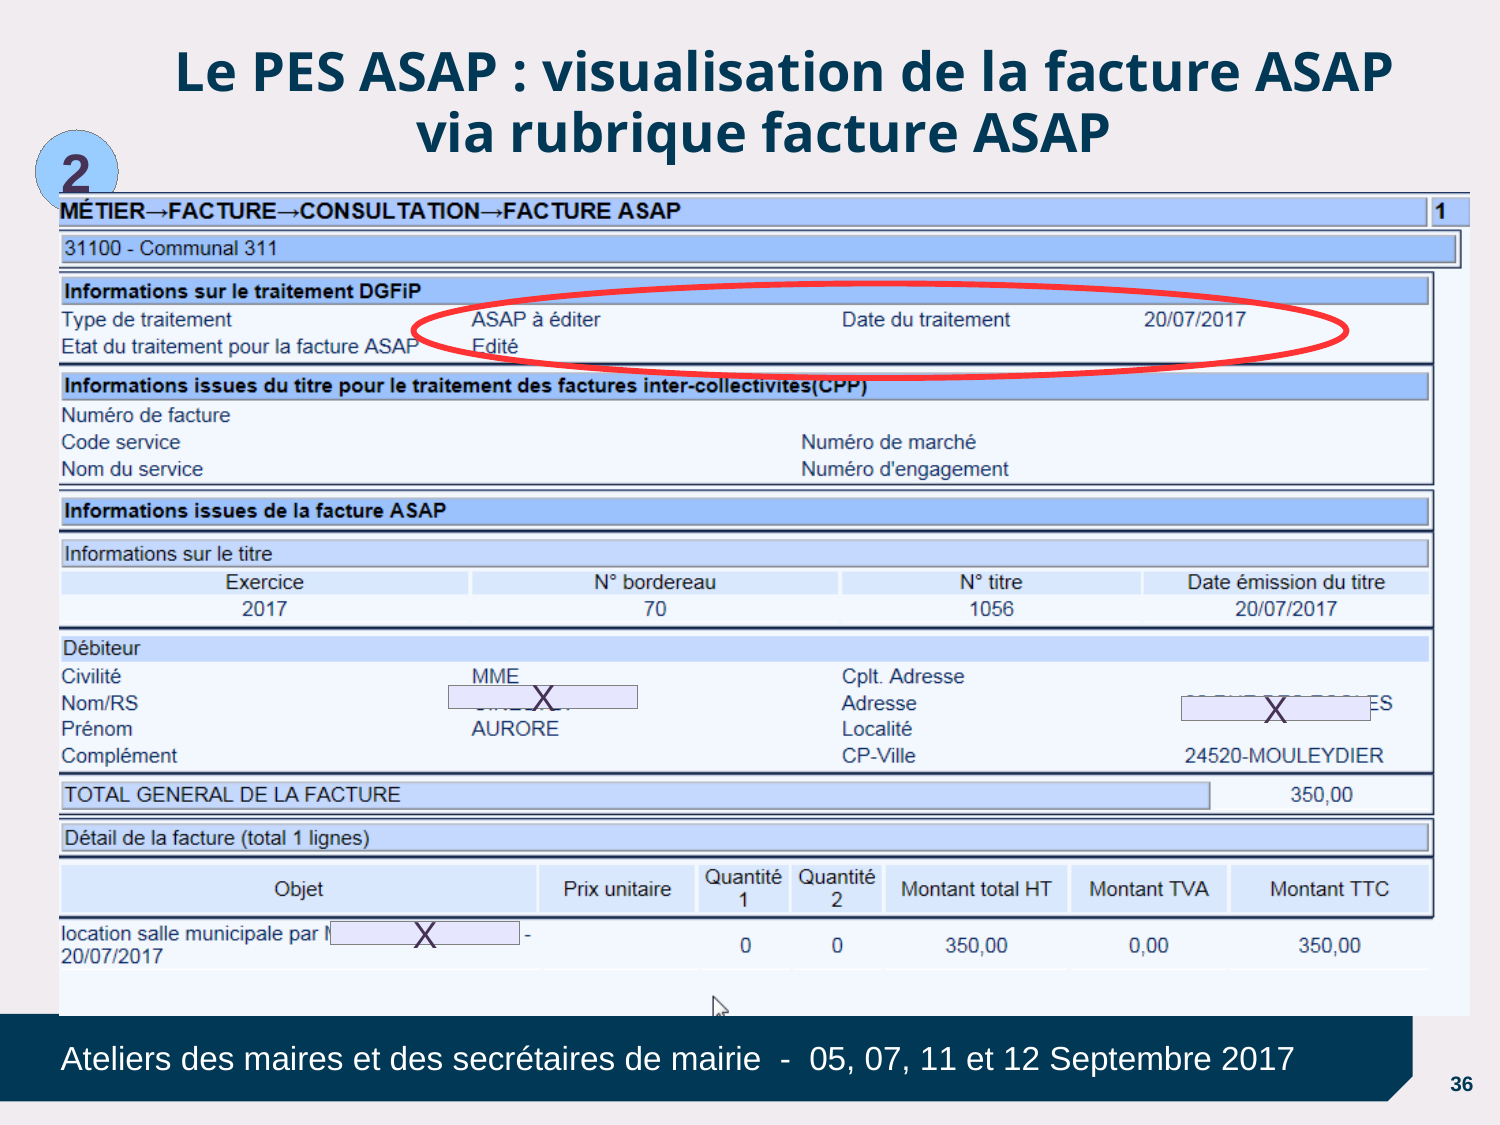

# Le PES ASAP : visualisation de la facture ASAP via rubrique facture ASAP
2
X
X
X
X
X